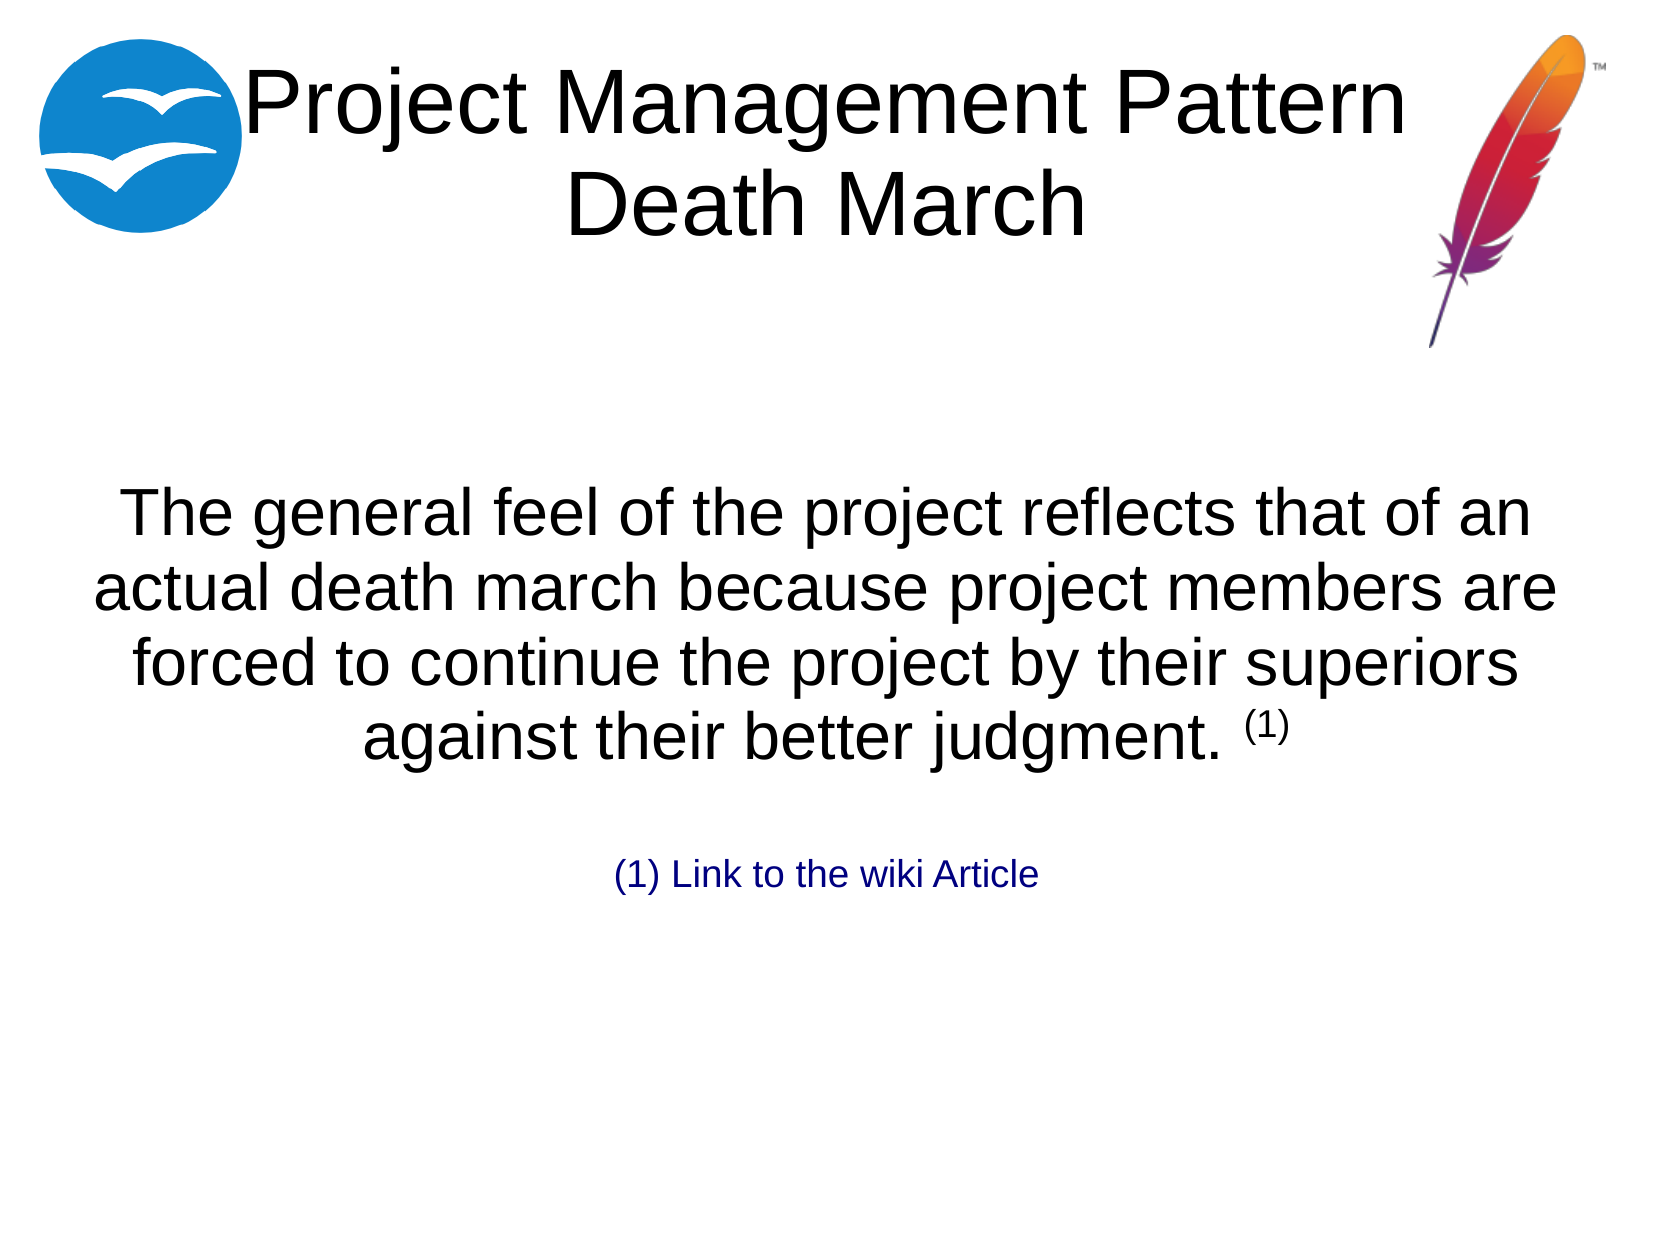

# Project Management Pattern Death March
The general feel of the project reflects that of an actual death march because project members are forced to continue the project by their superiors against their better judgment. (1)
(1) Link to the wiki Article